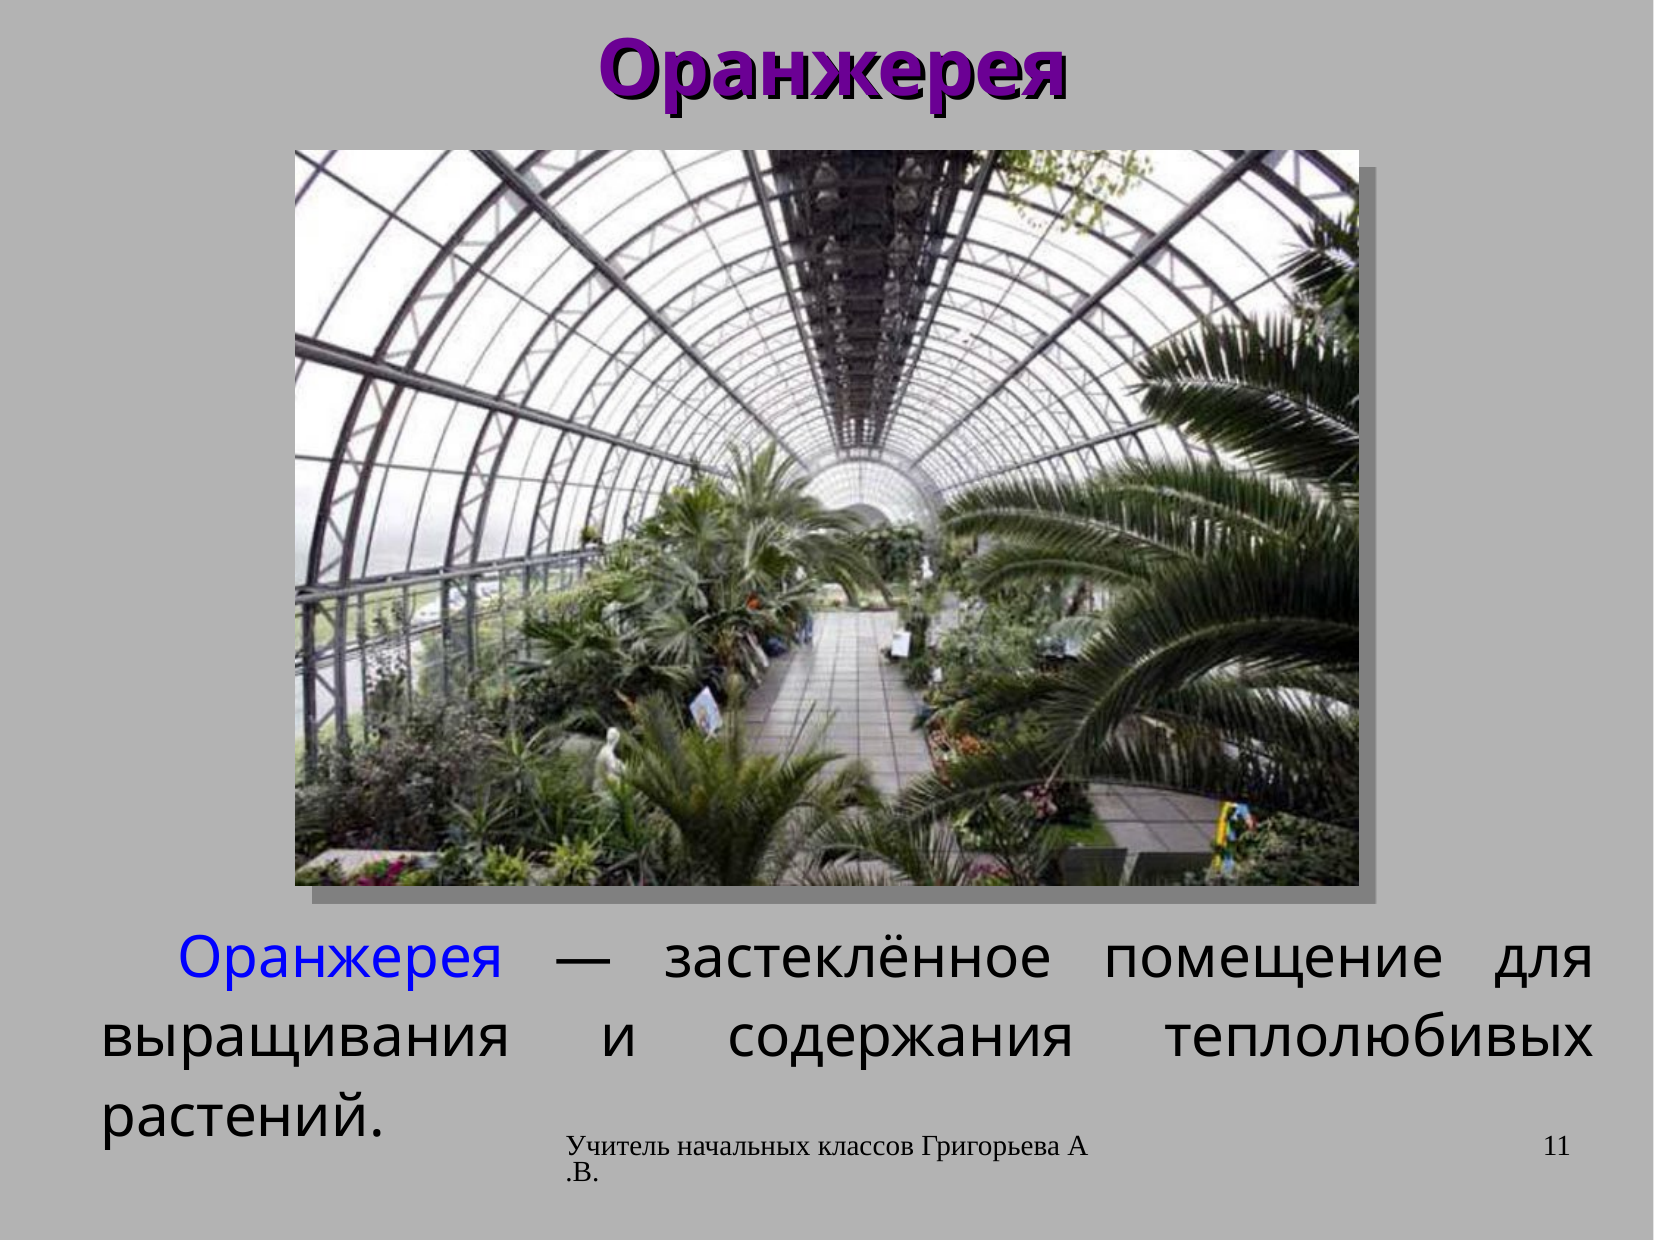

# Оранжерея
Оранжерея — застеклённое помещение для выращивания и содержания теплолюбивых растений.
Учитель начальных классов Григорьева А.В.
11